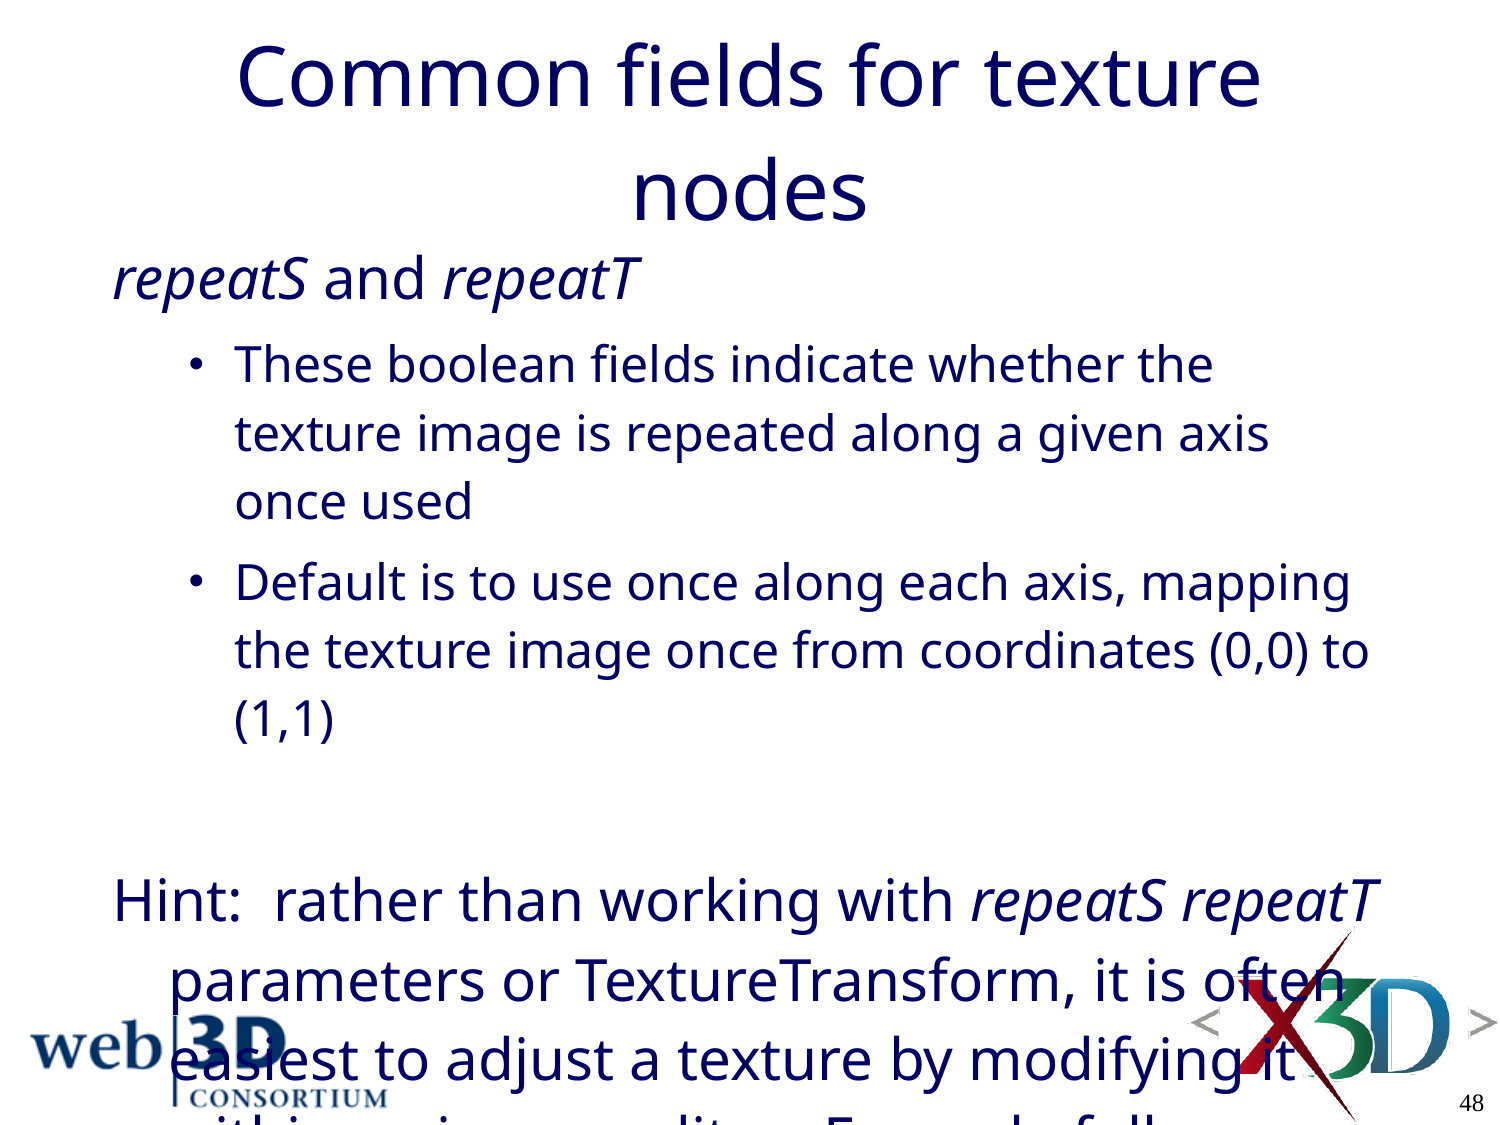

# Common fields for texture nodes
repeatS and repeatT
These boolean fields indicate whether the texture image is repeated along a given axis once used
Default is to use once along each axis, mapping the texture image once from coordinates (0,0) to (1,1)
Hint: rather than working with repeatS repeatT parameters or TextureTransform, it is often easiest to adjust a texture by modifying it within an image editor. Example follows.